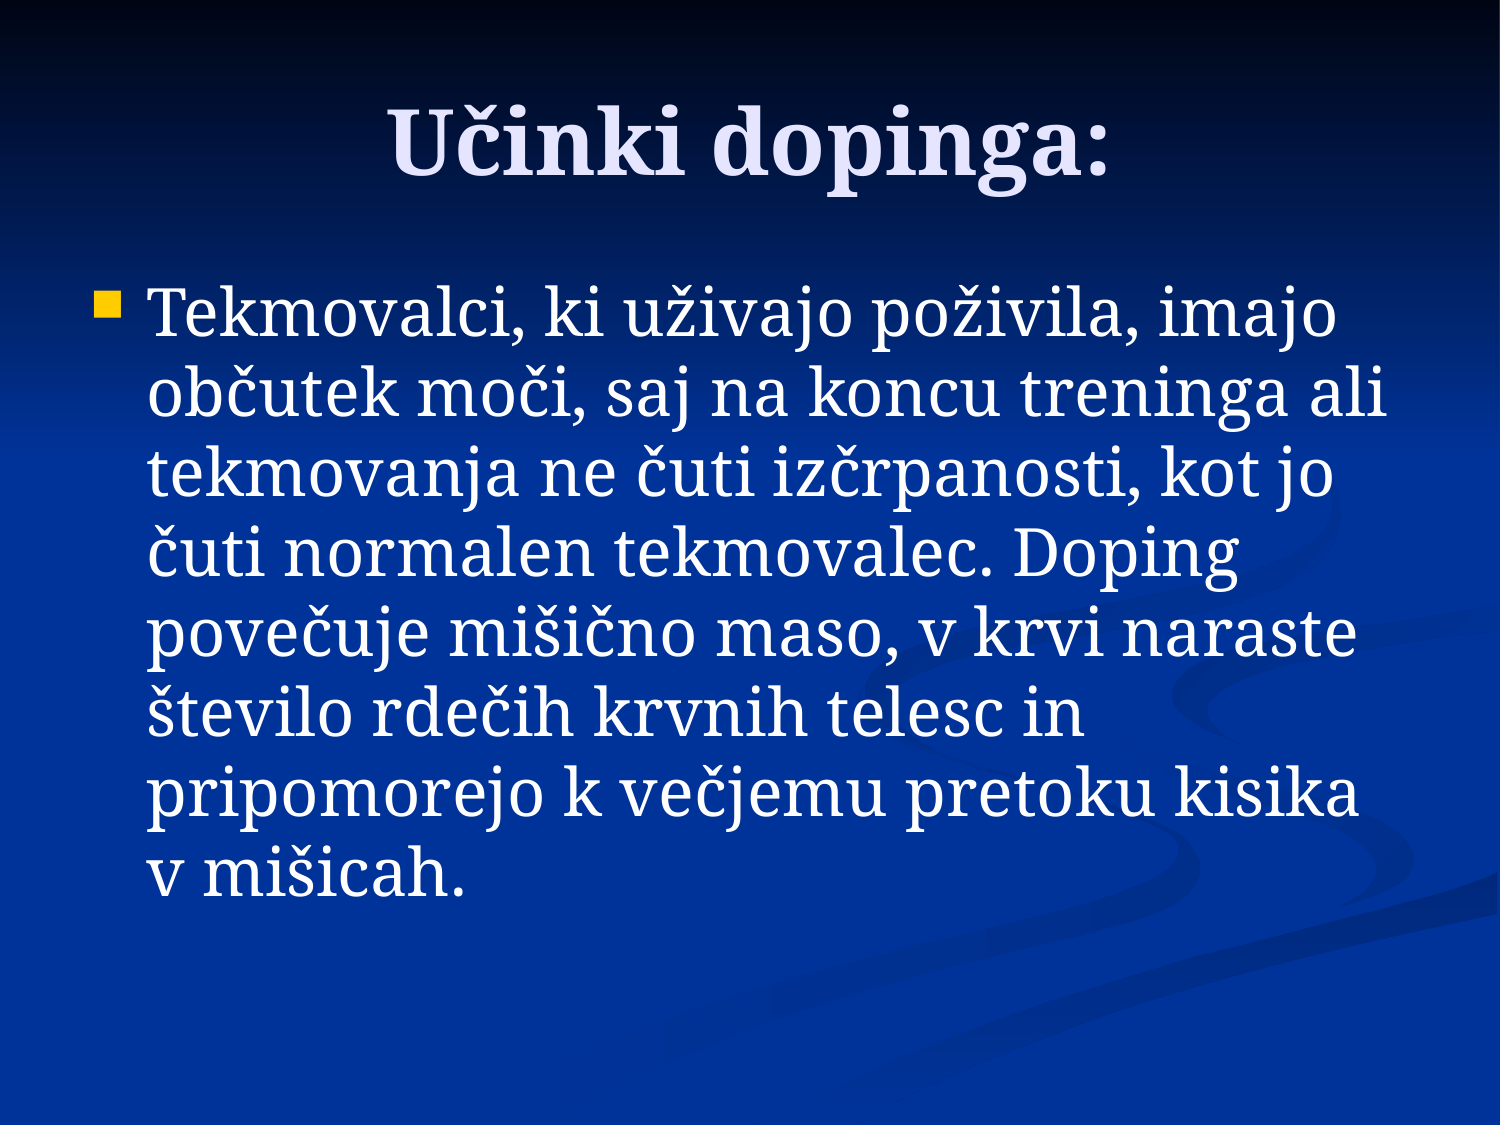

# Učinki dopinga:
Tekmovalci, ki uživajo poživila, imajo občutek moči, saj na koncu treninga ali tekmovanja ne čuti izčrpanosti, kot jo čuti normalen tekmovalec. Doping povečuje mišično maso, v krvi naraste število rdečih krvnih telesc in pripomorejo k večjemu pretoku kisika v mišicah.